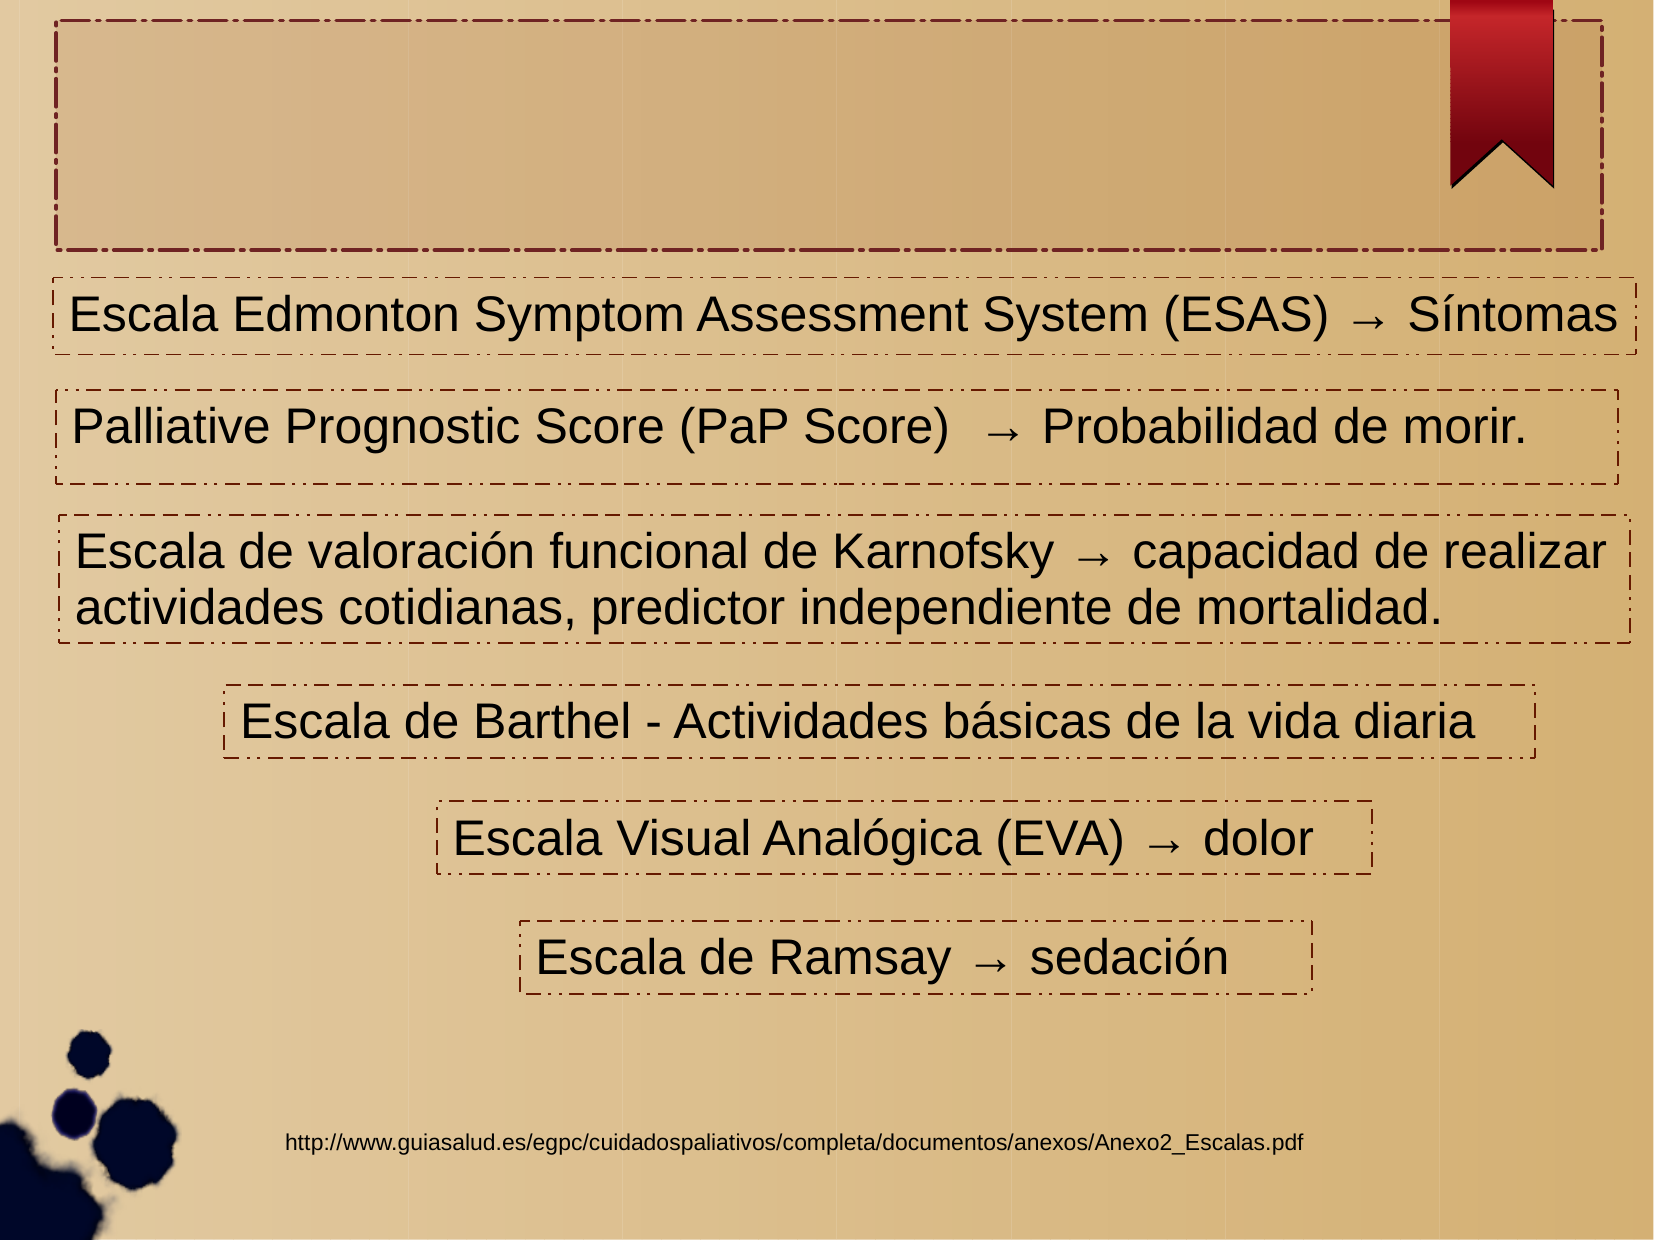

Escala Edmonton Symptom Assessment System (ESAS) → Síntomas
Palliative Prognostic Score (PaP Score) → Probabilidad de morir.
Escala de valoración funcional de Karnofsky → capacidad de realizar actividades cotidianas, predictor independiente de mortalidad.
Escala de Barthel - Actividades básicas de la vida diaria
Escala Visual Analógica (EVA) → dolor
Escala de Ramsay → sedación
http://www.guiasalud.es/egpc/cuidadospaliativos/completa/documentos/anexos/Anexo2_Escalas.pdf